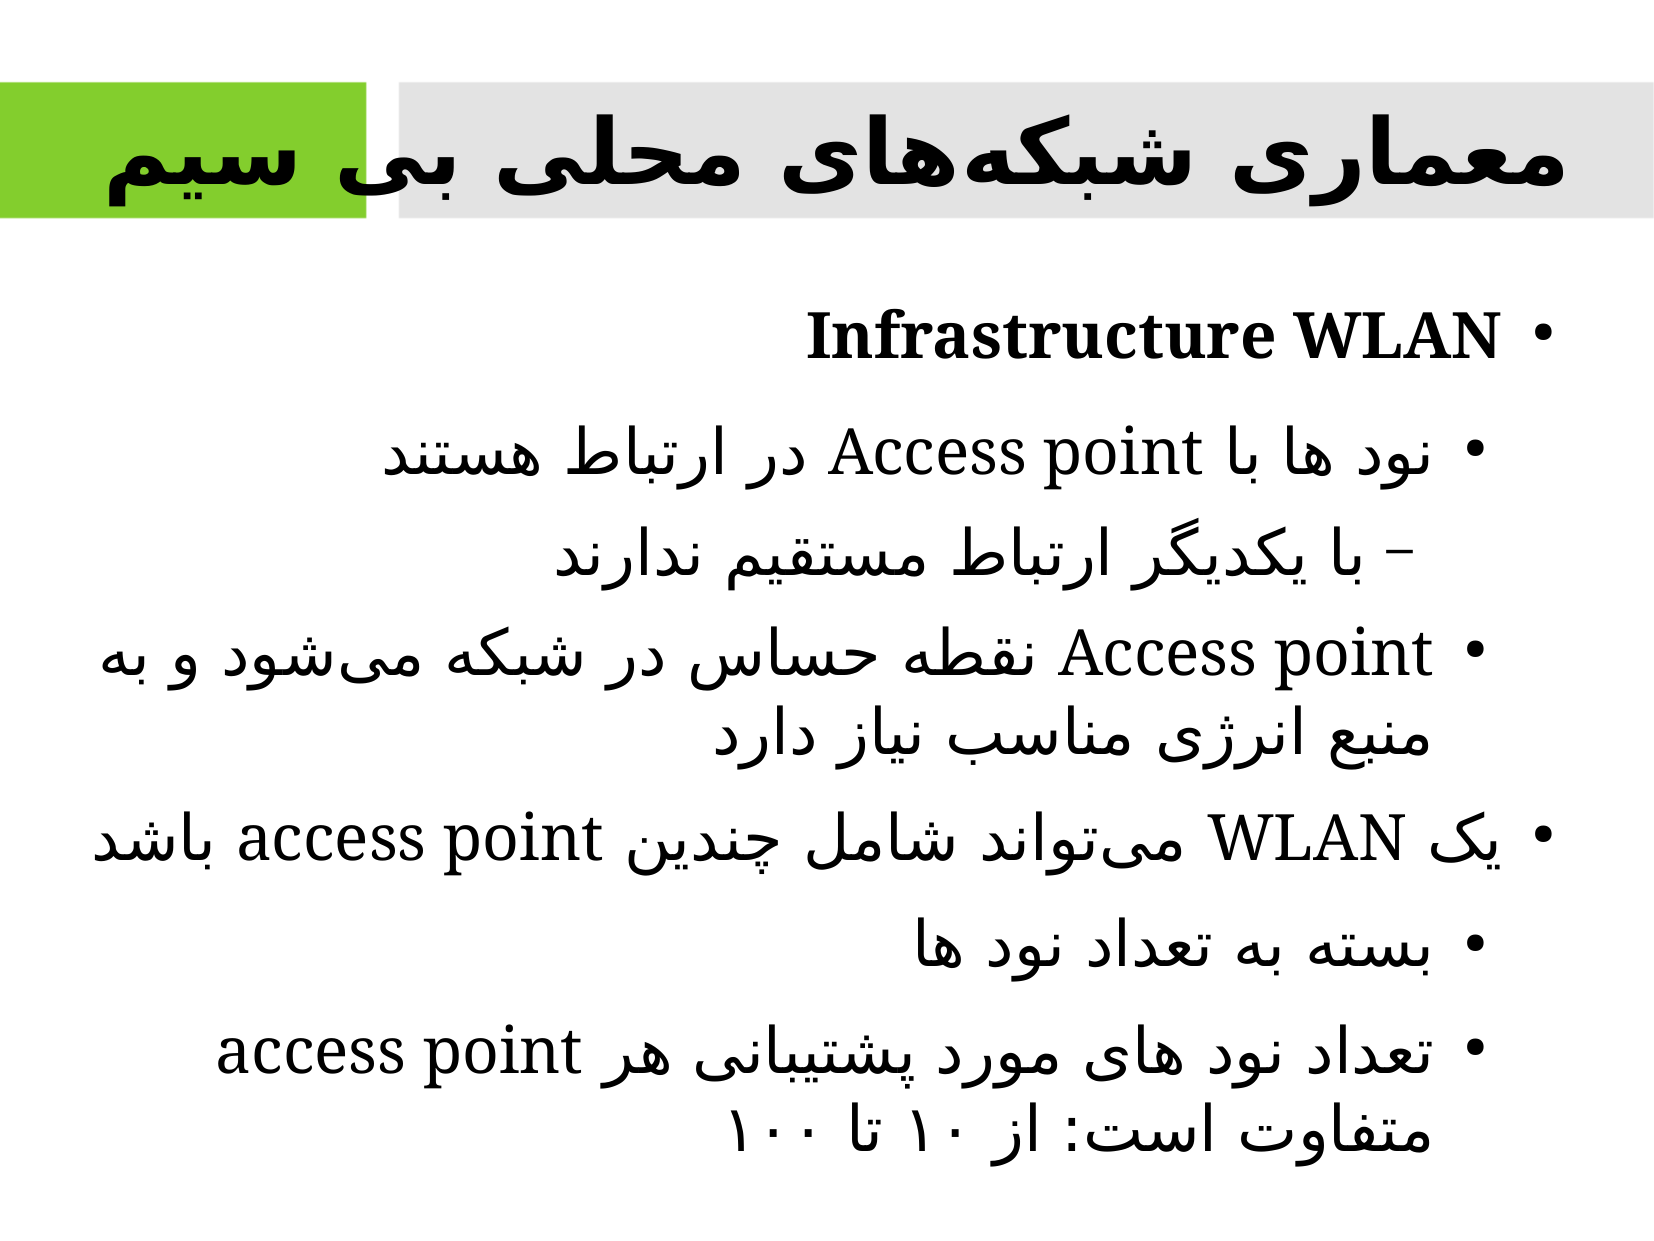

# معماری شبکه‌های محلی بی سیم
Infrastructure WLAN
نود ها با Access point در ارتباط هستند
با یکدیگر ارتباط مستقیم ندارند
Access point نقطه حساس در شبکه می‌شود و به منبع انرژی مناسب نیاز دارد
یک WLAN می‌تواند شامل چندین access point باشد
بسته به تعداد نود ها
تعداد نود های مورد پشتیبانی هر access point متفاوت است: از ۱۰ تا ۱۰۰